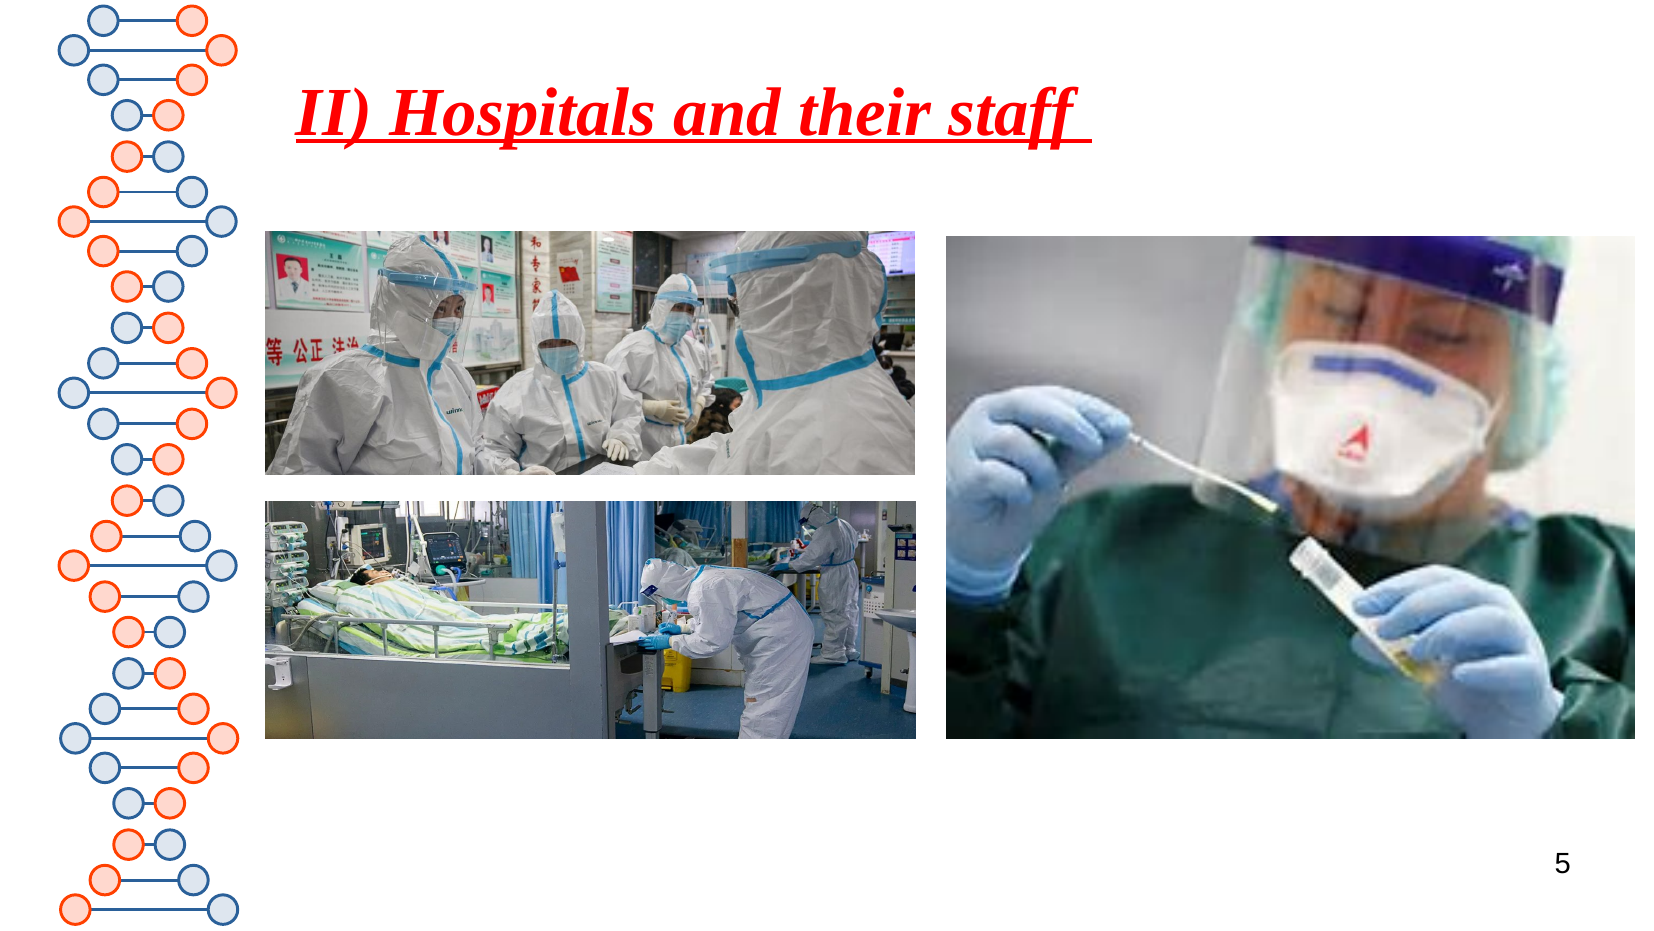

# II) Hospitals and their staff
5